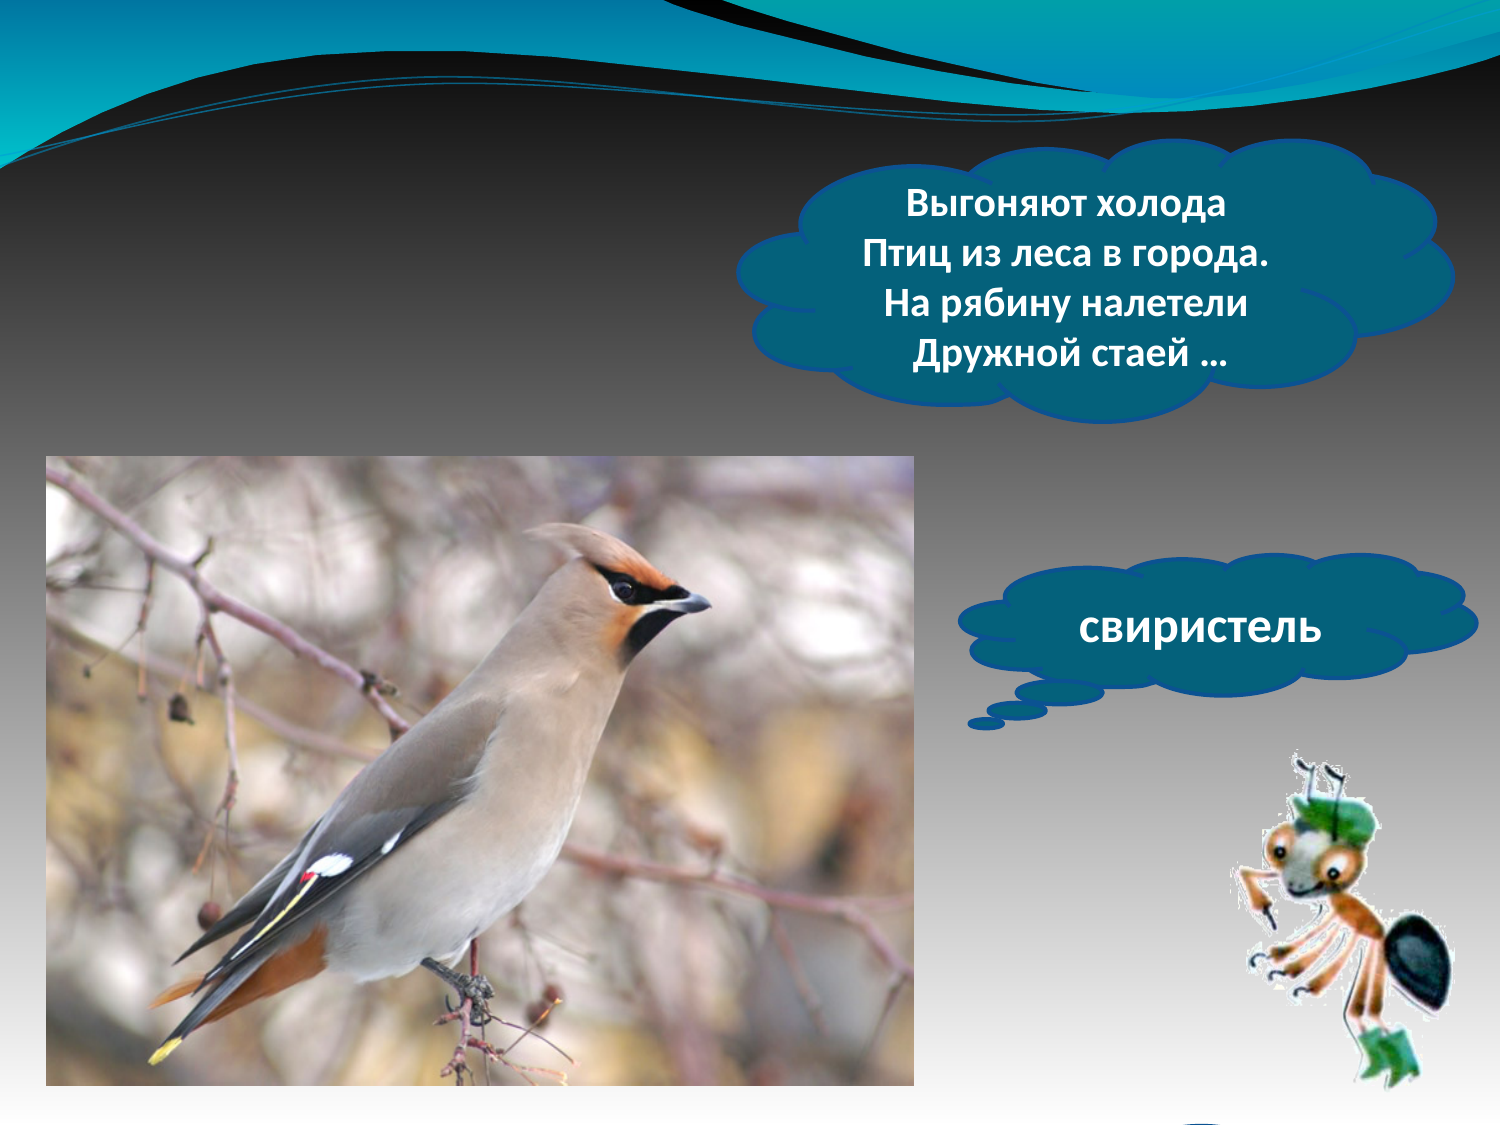

Выгоняют холода
Птиц из леса в города.
На рябину налетели
Дружной стаей …
свиристель